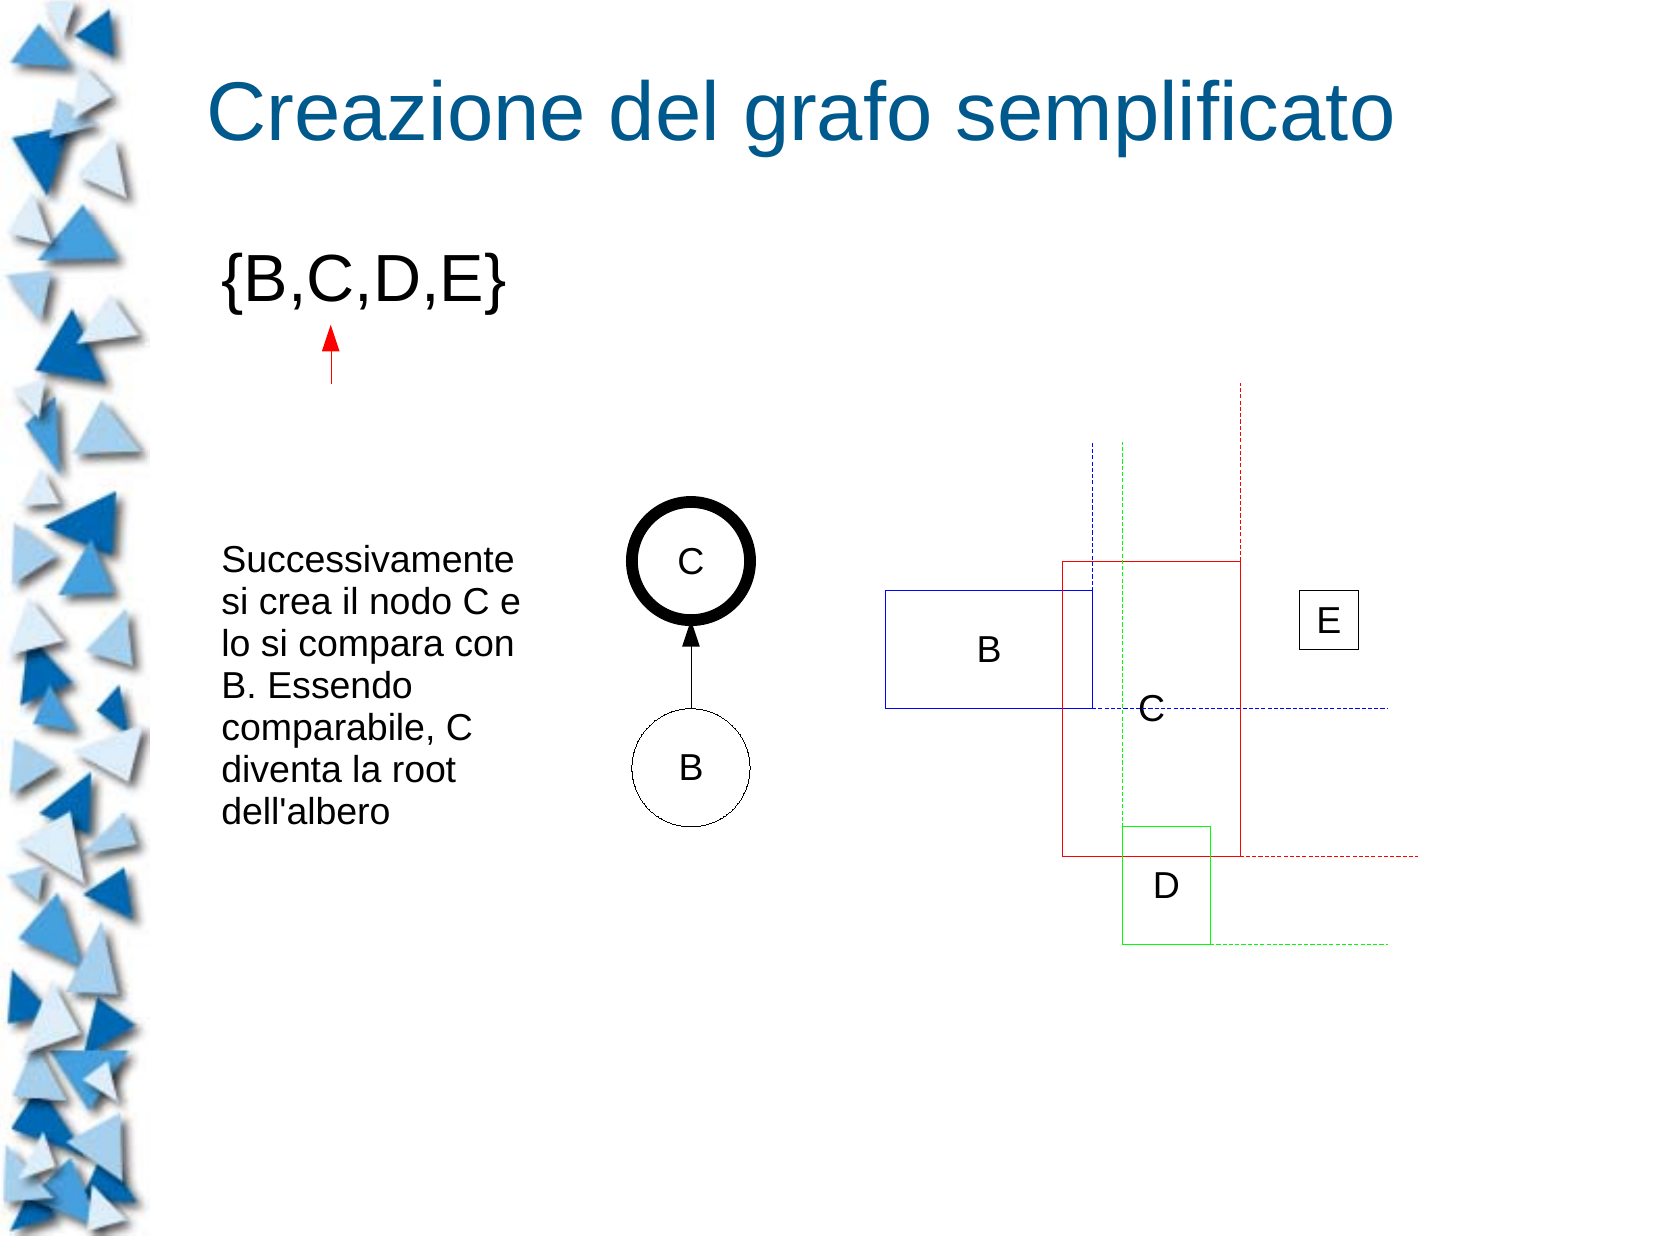

# Creazione del grafo semplificato
{B,C,D,E}
C
Successivamente si crea il nodo C e lo si compara con B. Essendo comparabile, C diventa la root dell'albero
C
B
E
B
D